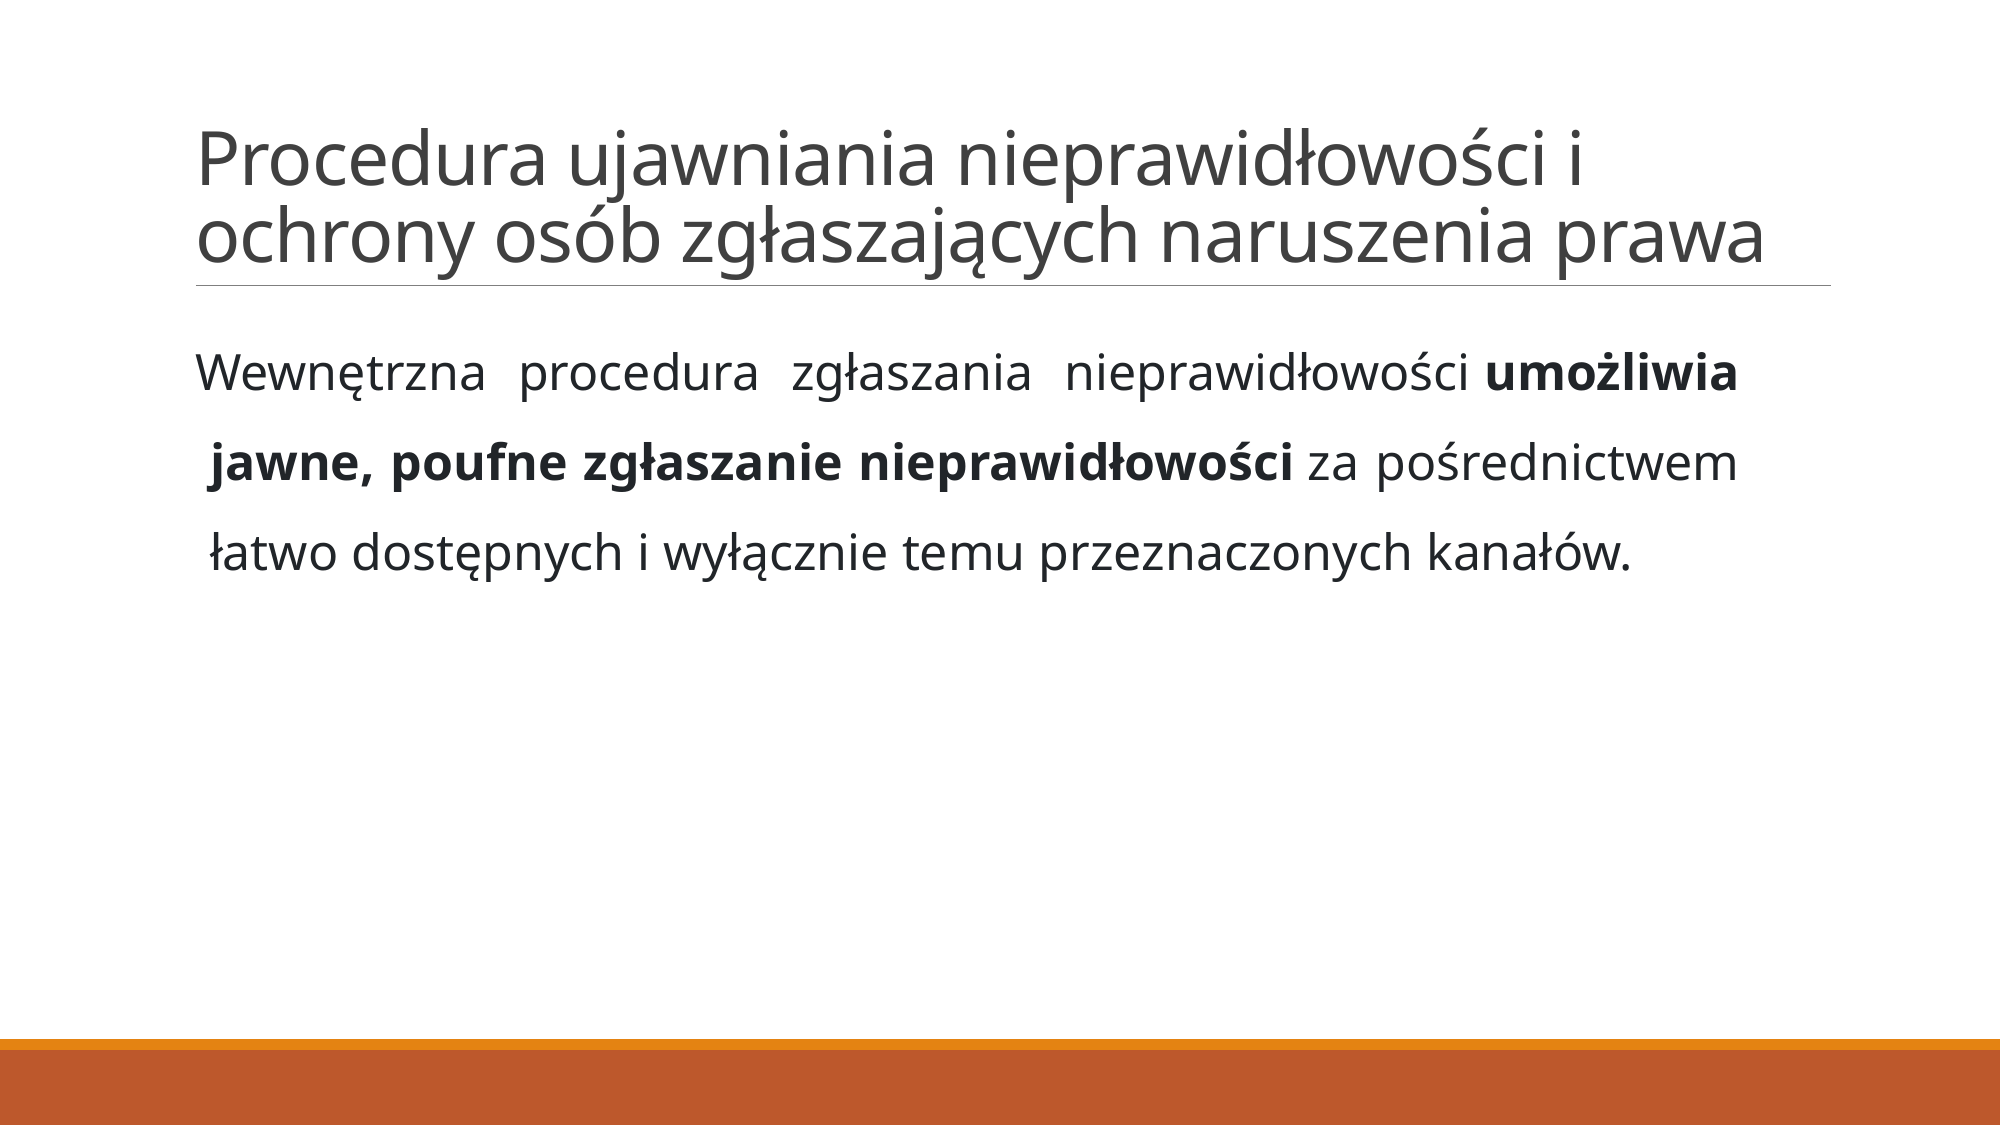

# Procedura ujawniania nieprawidłowości i ochrony osób zgłaszających naruszenia prawa
Wewnętrzna procedura zgłaszania nieprawidłowości umożliwia jawne, poufne zgłaszanie nieprawidłowości za pośrednictwem łatwo dostępnych i wyłącznie temu przeznaczonych kanałów.